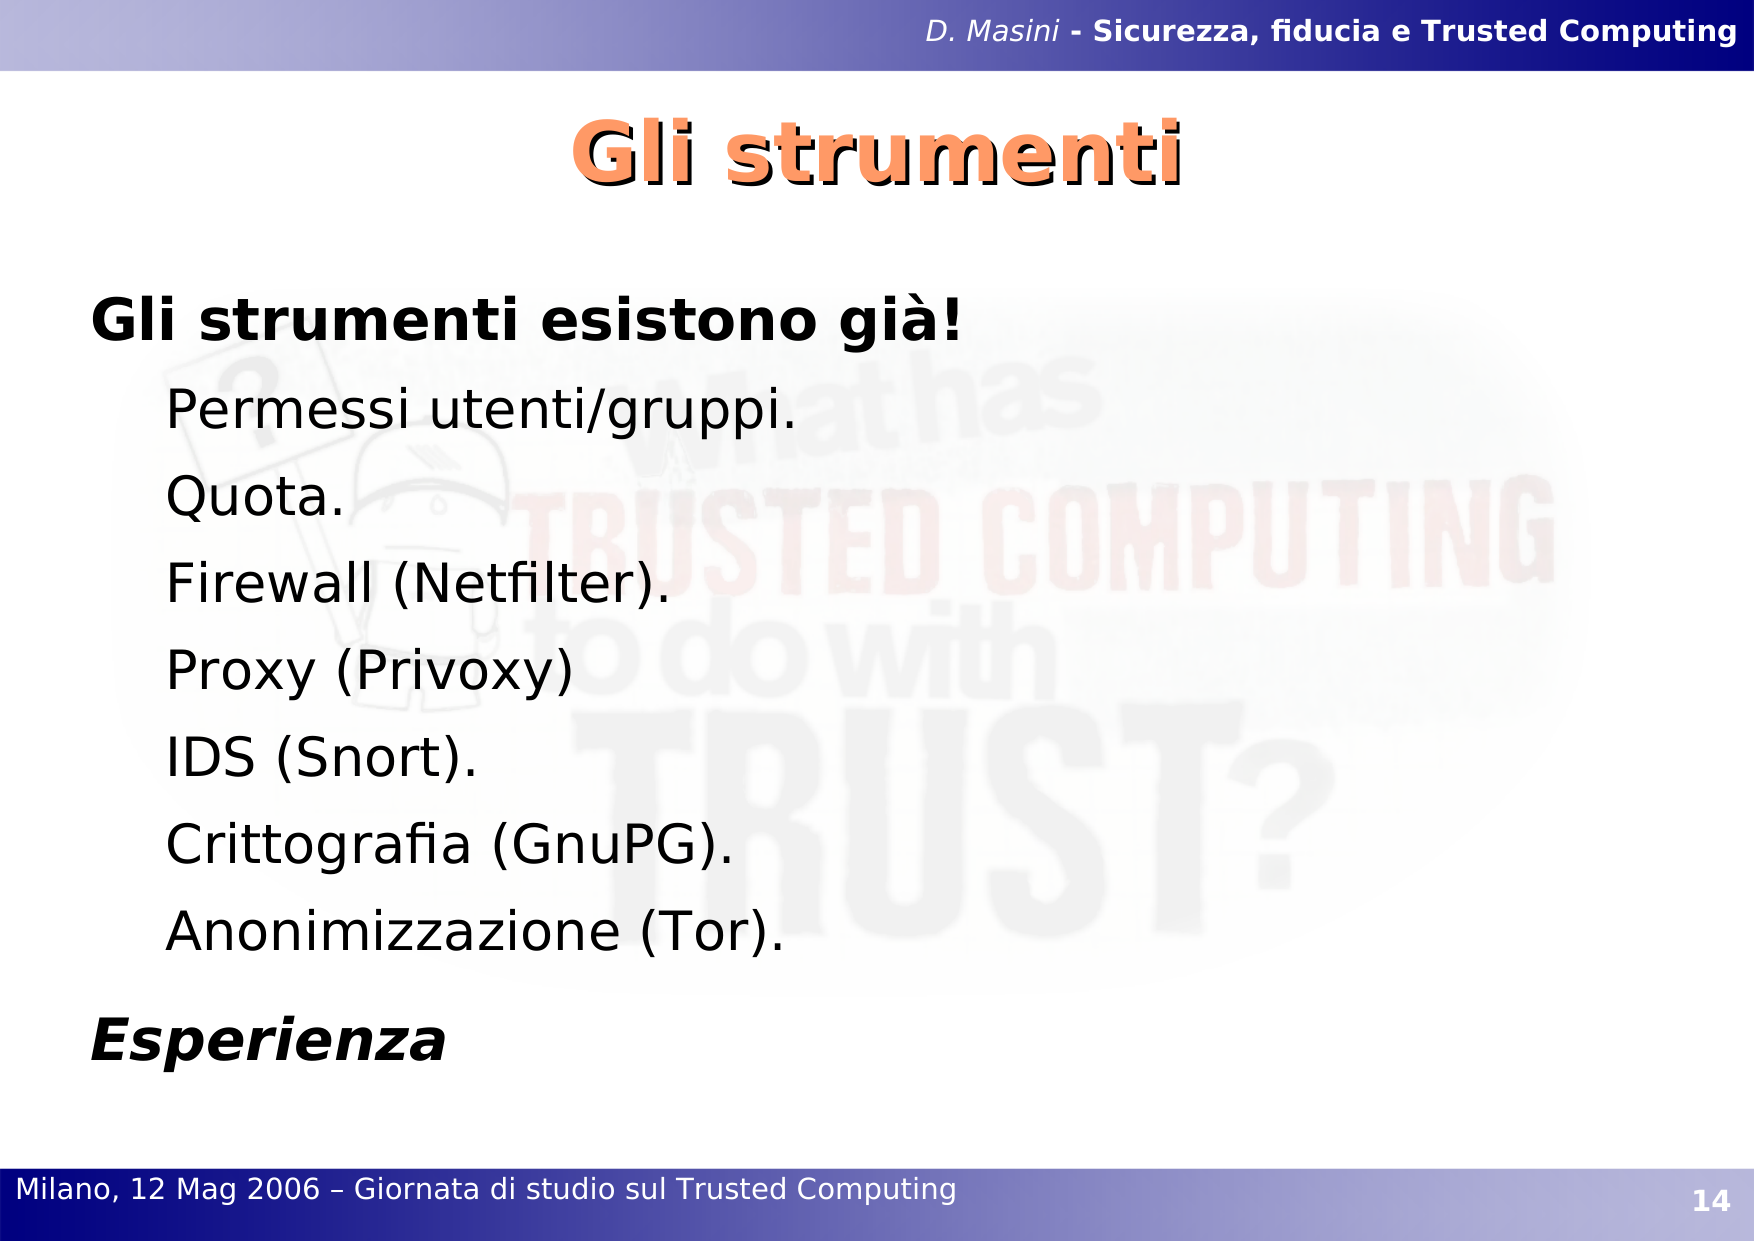

D. Masini - Sicurezza, fiducia e Trusted Computing
# Gli strumenti
Gli strumenti esistono già!
Permessi utenti/gruppi.
Quota.
Firewall (Netfilter).
Proxy (Privoxy)
IDS (Snort).
Crittografia (GnuPG).
Anonimizzazione (Tor).
Esperienza
Milano, 12 Mag 2006 – Giornata di studio sul Trusted Computing